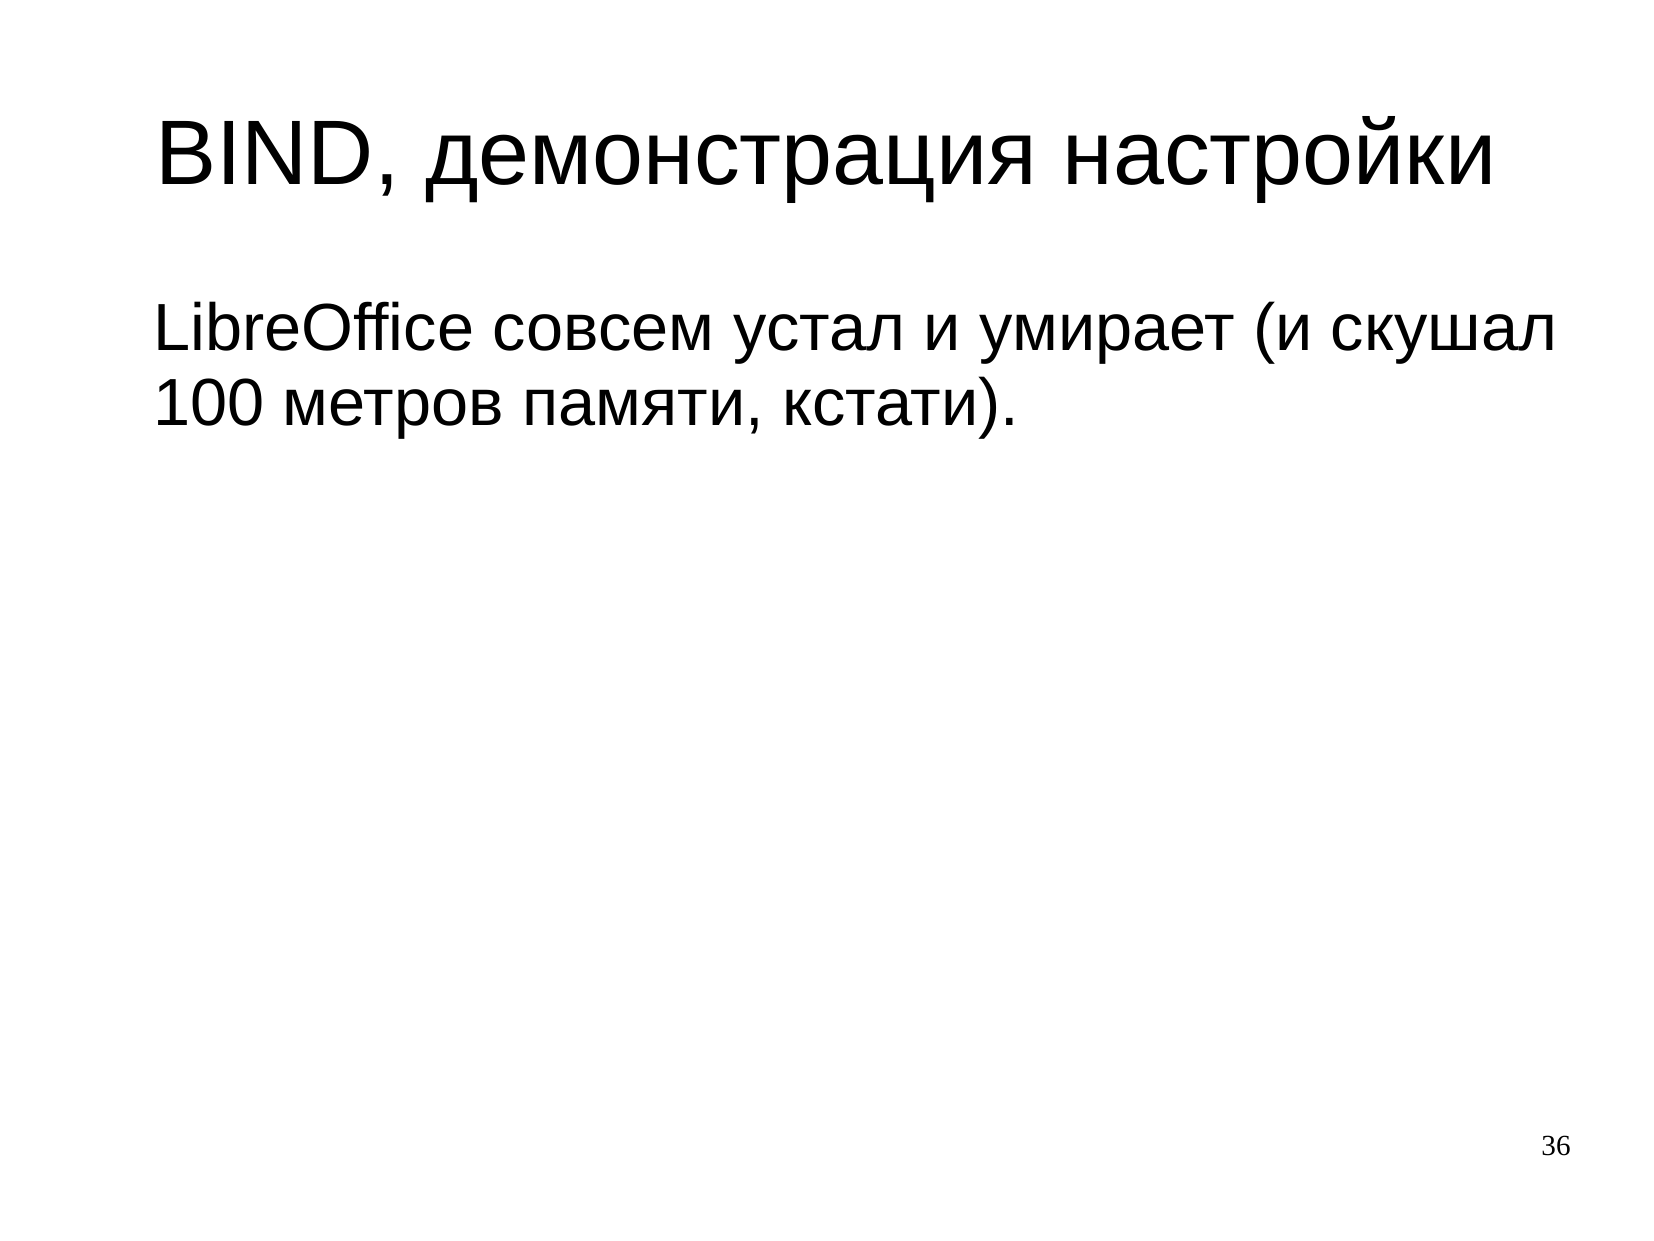

# BIND, демонстрация настройки
LibreOffice совсем устал и умирает (и скушал 100 метров памяти, кстати).
36